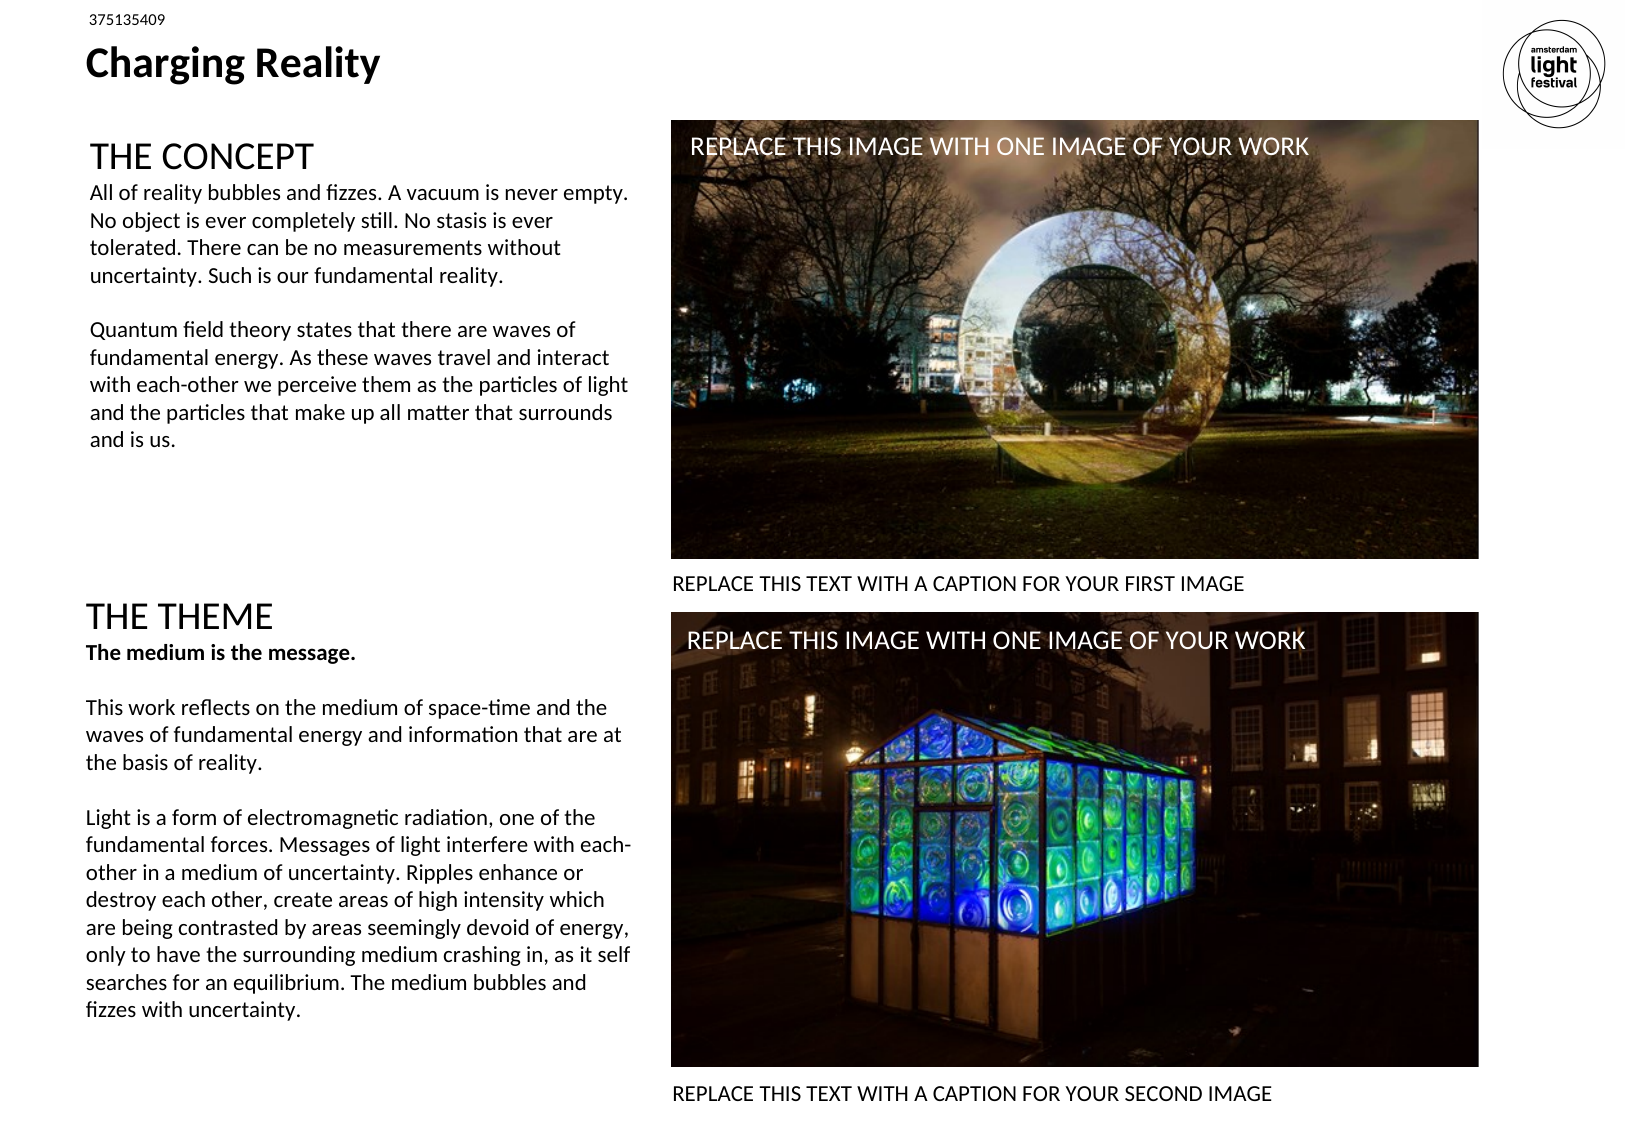

375135409
Charging Reality
REPLACE THIS IMAGE WITH ONE IMAGE OF YOUR WORK
THE CONCEPT
All of reality bubbles and fizzes. A vacuum is never empty. No object is ever completely still. No stasis is ever tolerated. There can be no measurements without uncertainty. Such is our fundamental reality.
Quantum field theory states that there are waves of fundamental energy. As these waves travel and interact with each-other we perceive them as the particles of light and the particles that make up all matter that surrounds and is us.
REPLACE THIS TEXT WITH A CAPTION FOR YOUR FIRST IMAGE
THE THEME
The medium is the message.
This work reflects on the medium of space-time and the waves of fundamental energy and information that are at the basis of reality.
Light is a form of electromagnetic radiation, one of the fundamental forces. Messages of light interfere with each-other in a medium of uncertainty. Ripples enhance or destroy each other, create areas of high intensity which are being contrasted by areas seemingly devoid of energy, only to have the surrounding medium crashing in, as it self searches for an equilibrium. The medium bubbles and fizzes with uncertainty.
REPLACE THIS IMAGE WITH ONE IMAGE OF YOUR WORK
REPLACE THIS TEXT WITH A CAPTION FOR YOUR SECOND IMAGE